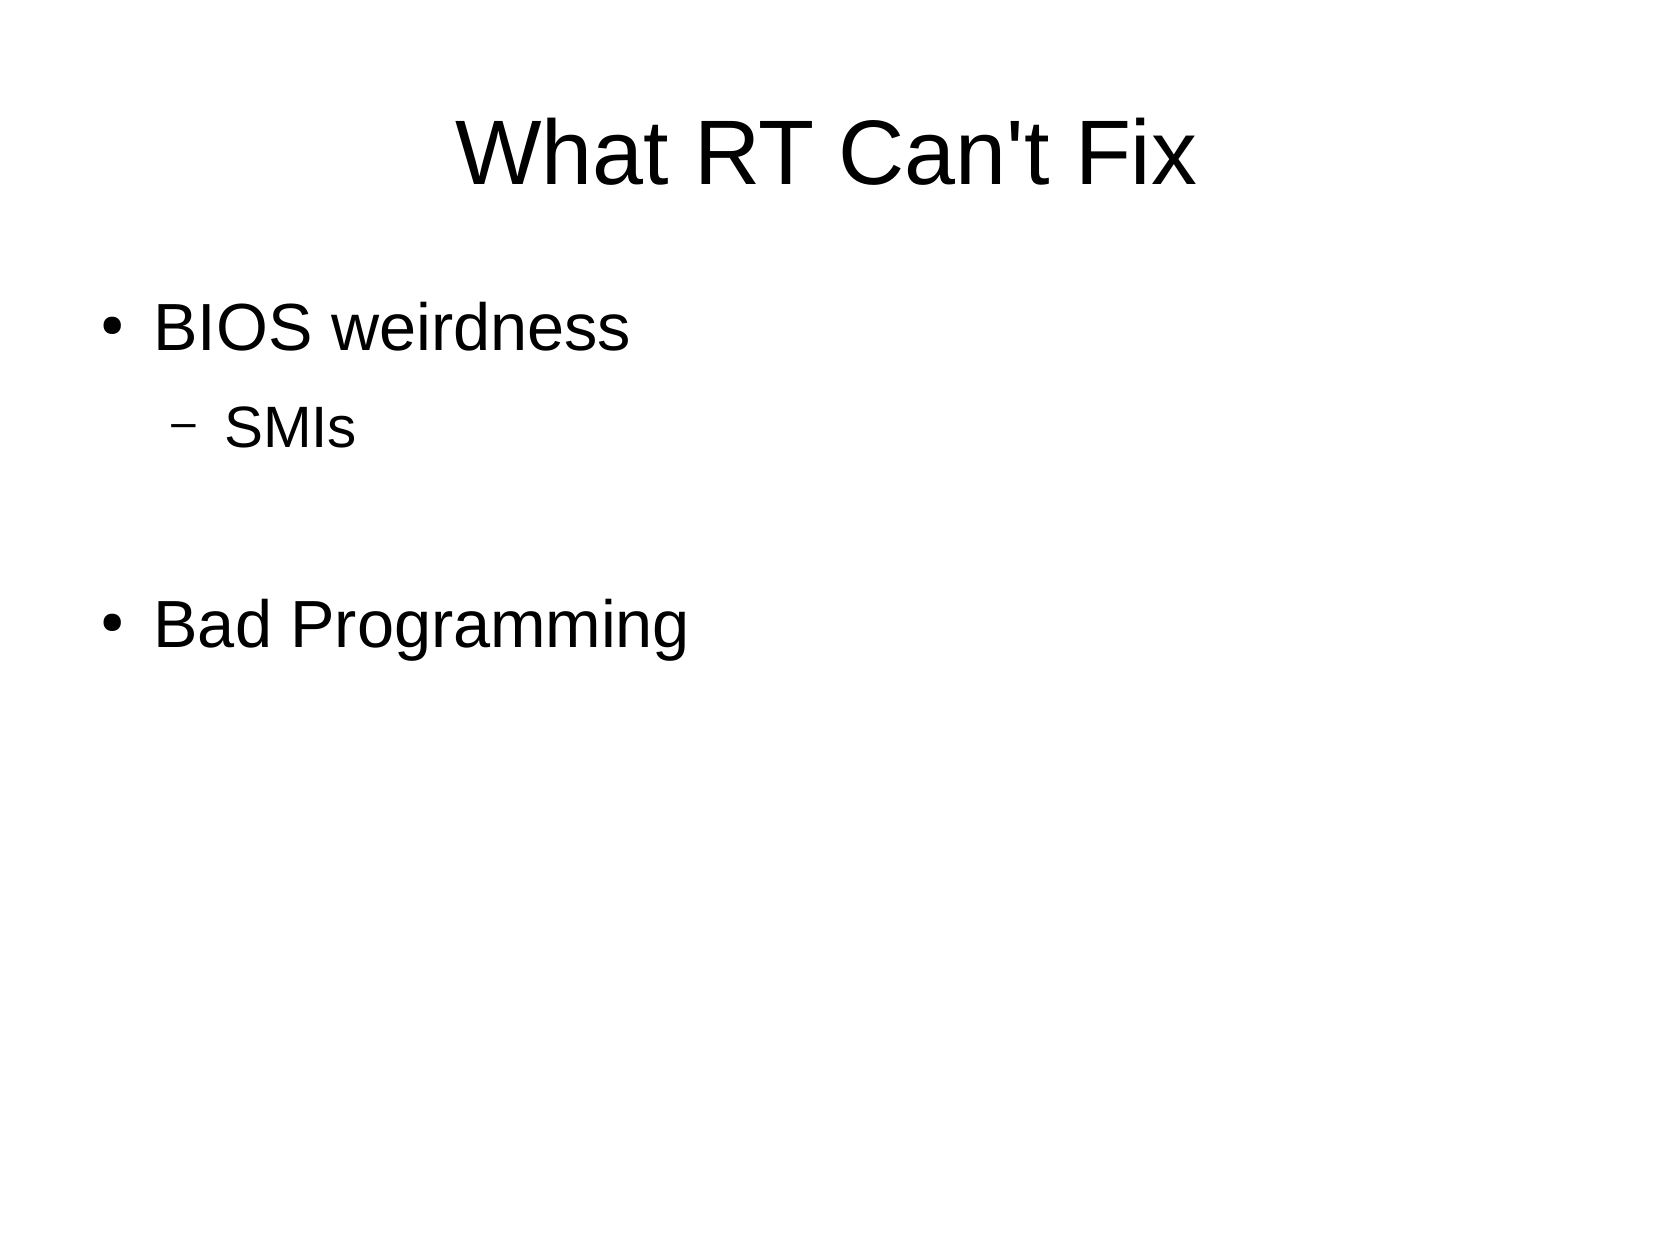

# What RT Can't Fix
BIOS weirdness
SMIs
Bad Programming